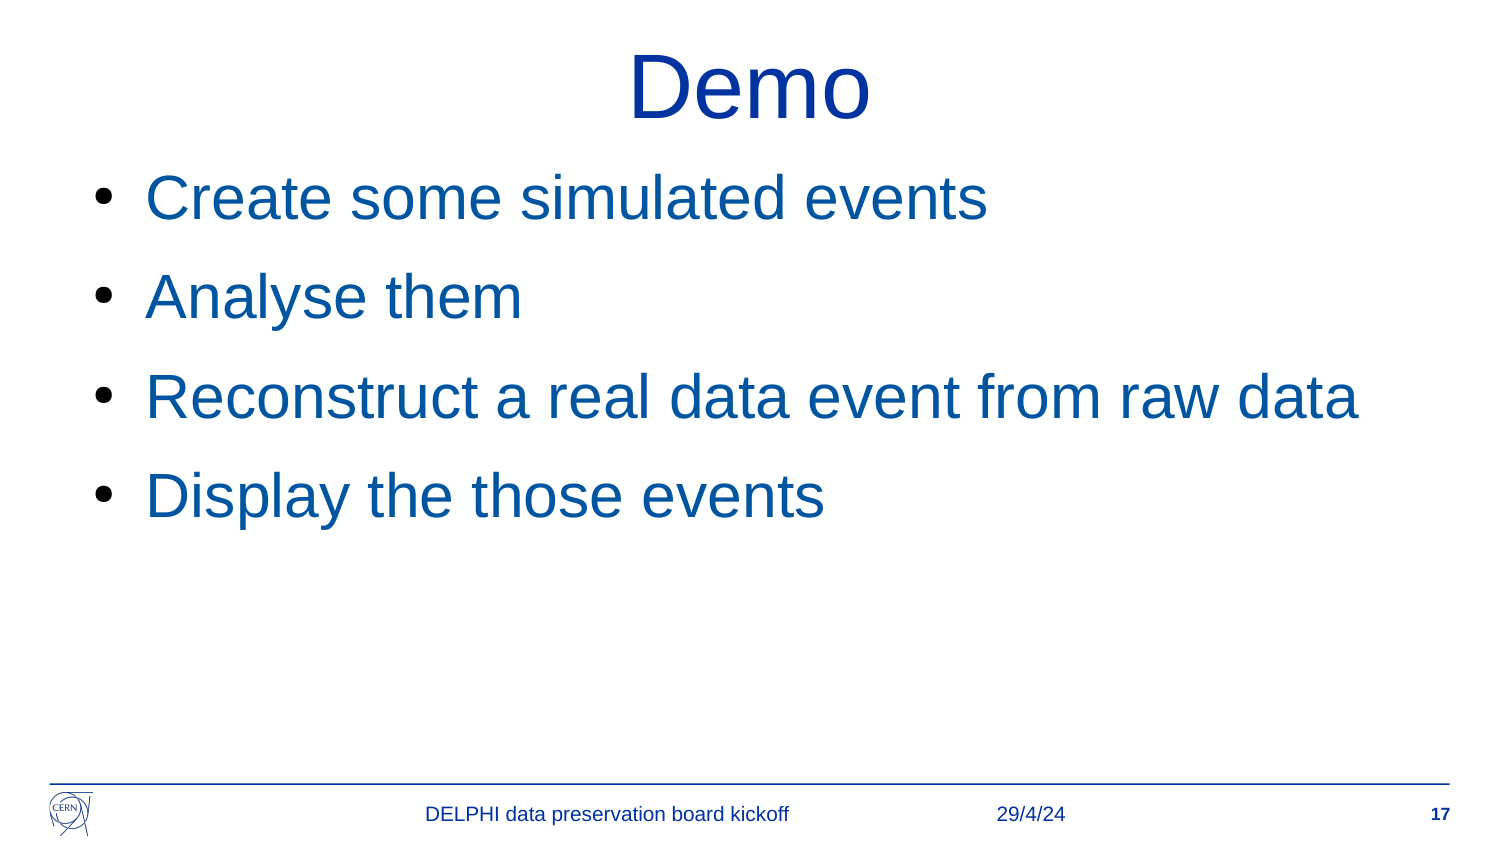

# Demo
Create some simulated events
Analyse them
Reconstruct a real data event from raw data
Display the those events